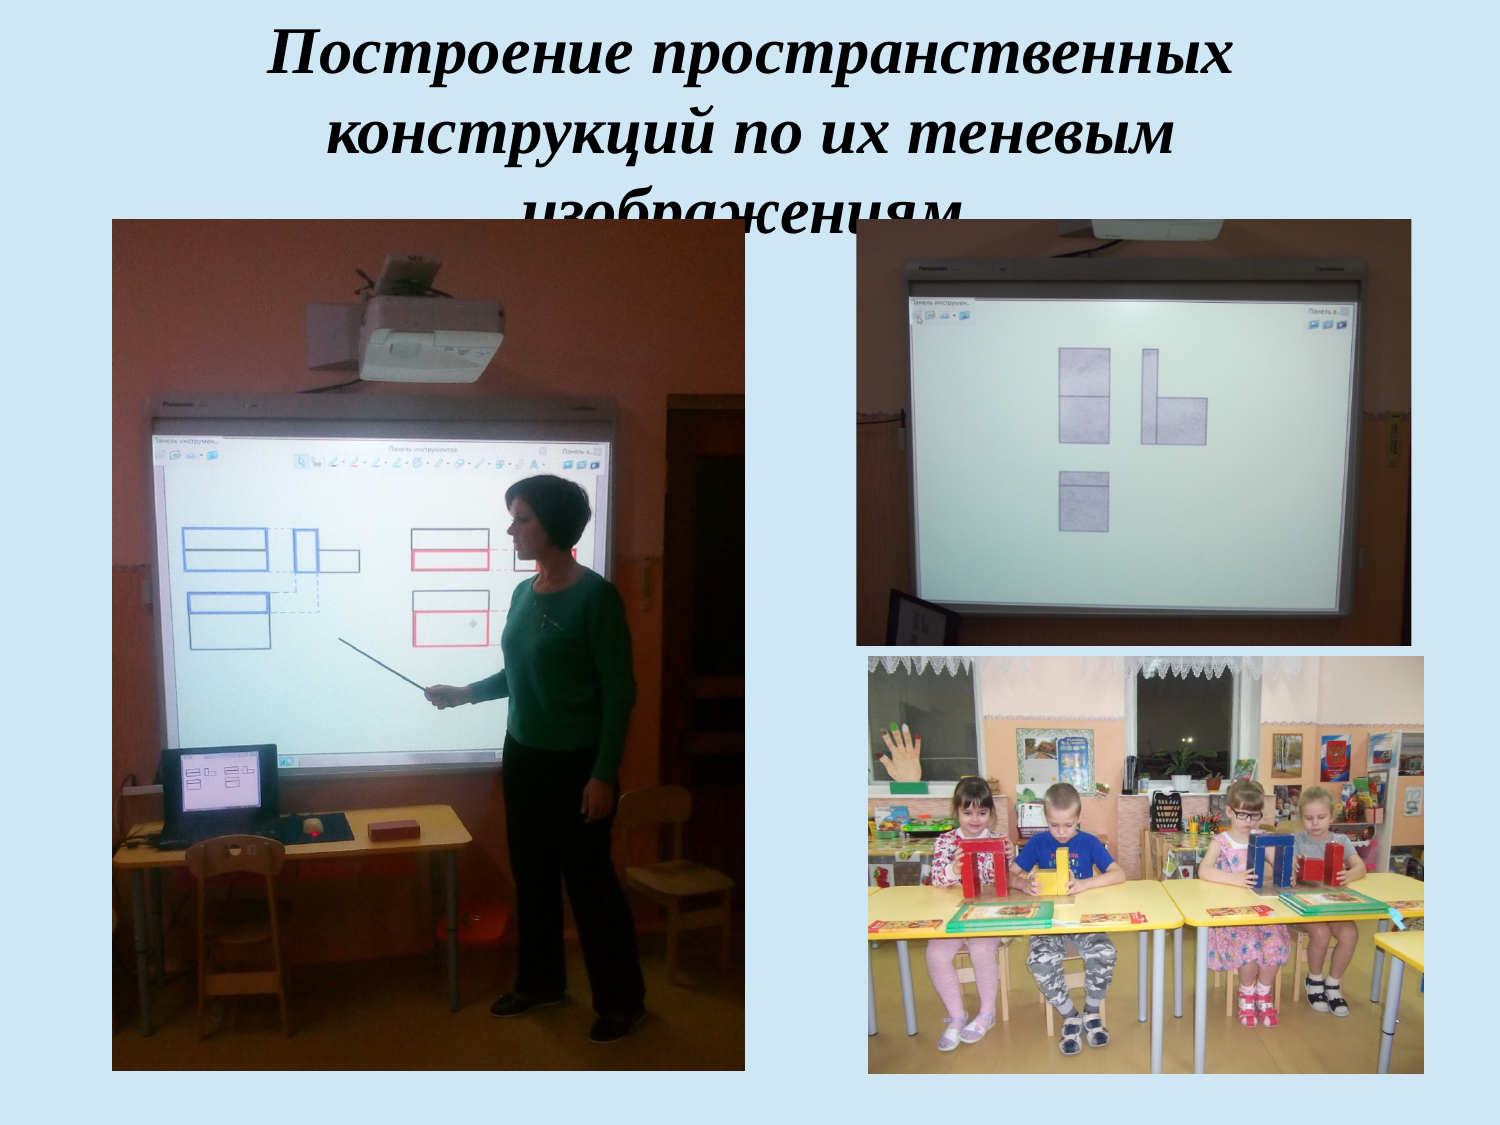

# Построение пространственных конструкций по их теневым изображениям.